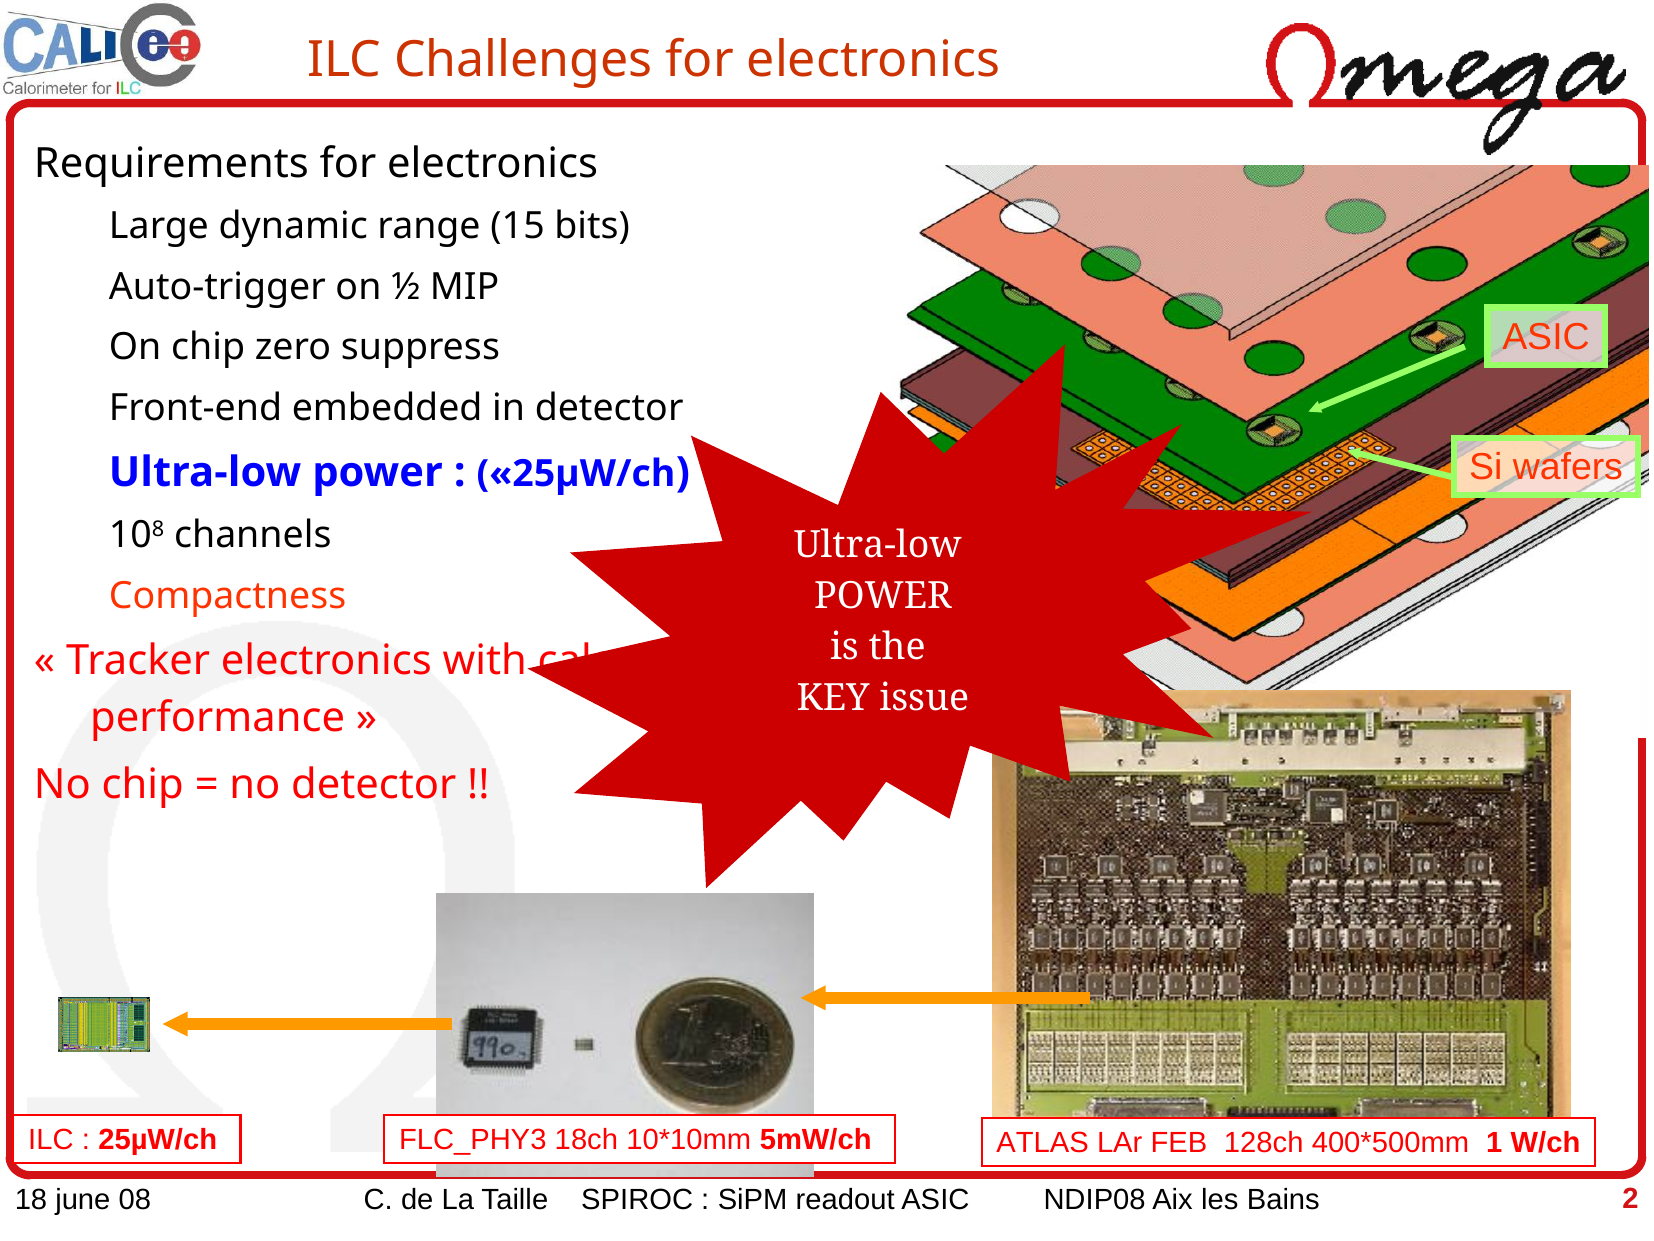

# ILC Challenges for electronics
Requirements for electronics
Large dynamic range (15 bits)
Auto-trigger on ½ MIP
On chip zero suppress
Front-end embedded in detector
Ultra-low power : («25µW/ch)
108 channels
Compactness
« Tracker electronics with calorimetric performance »
No chip = no detector !!
ASIC
Ultra-low
POWER
is the
KEY issue
Si wafers
W layer
ILC : 25µW/ch
FLC_PHY3 18ch 10*10mm 5mW/ch
ATLAS LAr FEB 128ch 400*500mm 1 W/ch
2
18 june 08
C. de La Taille SPIROC : SiPM readout ASIC NDIP08 Aix les Bains